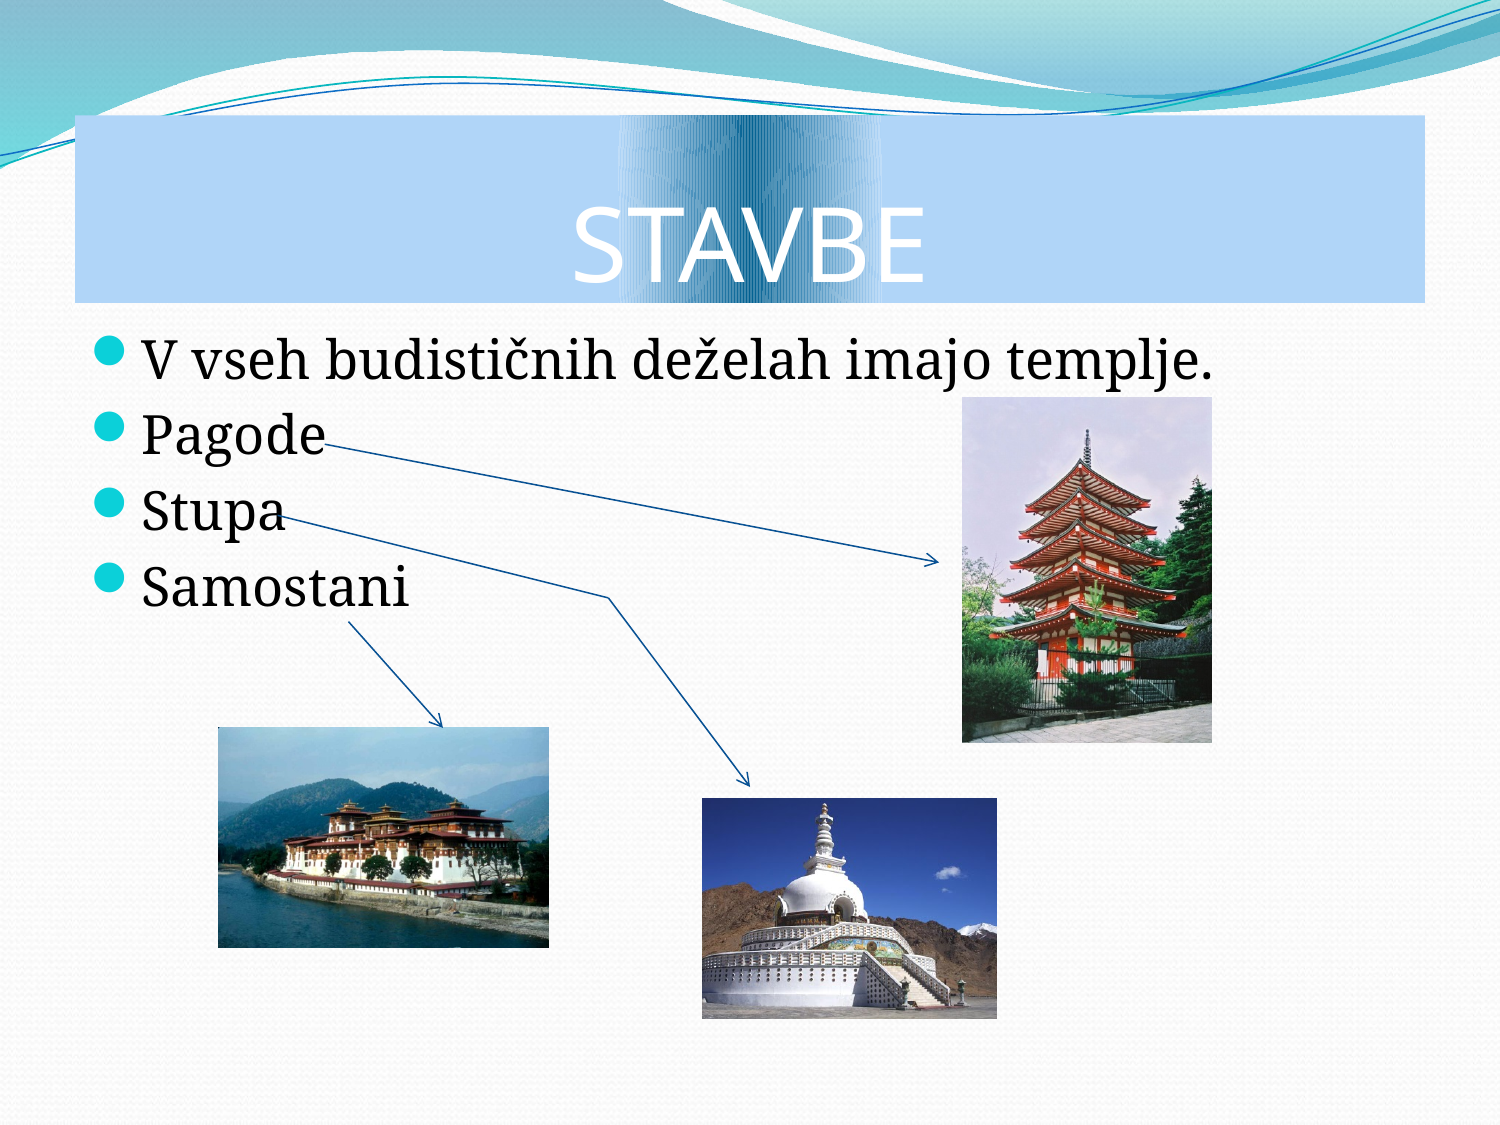

# STAVBE
V vseh budističnih deželah imajo templje.
Pagode
Stupa
Samostani